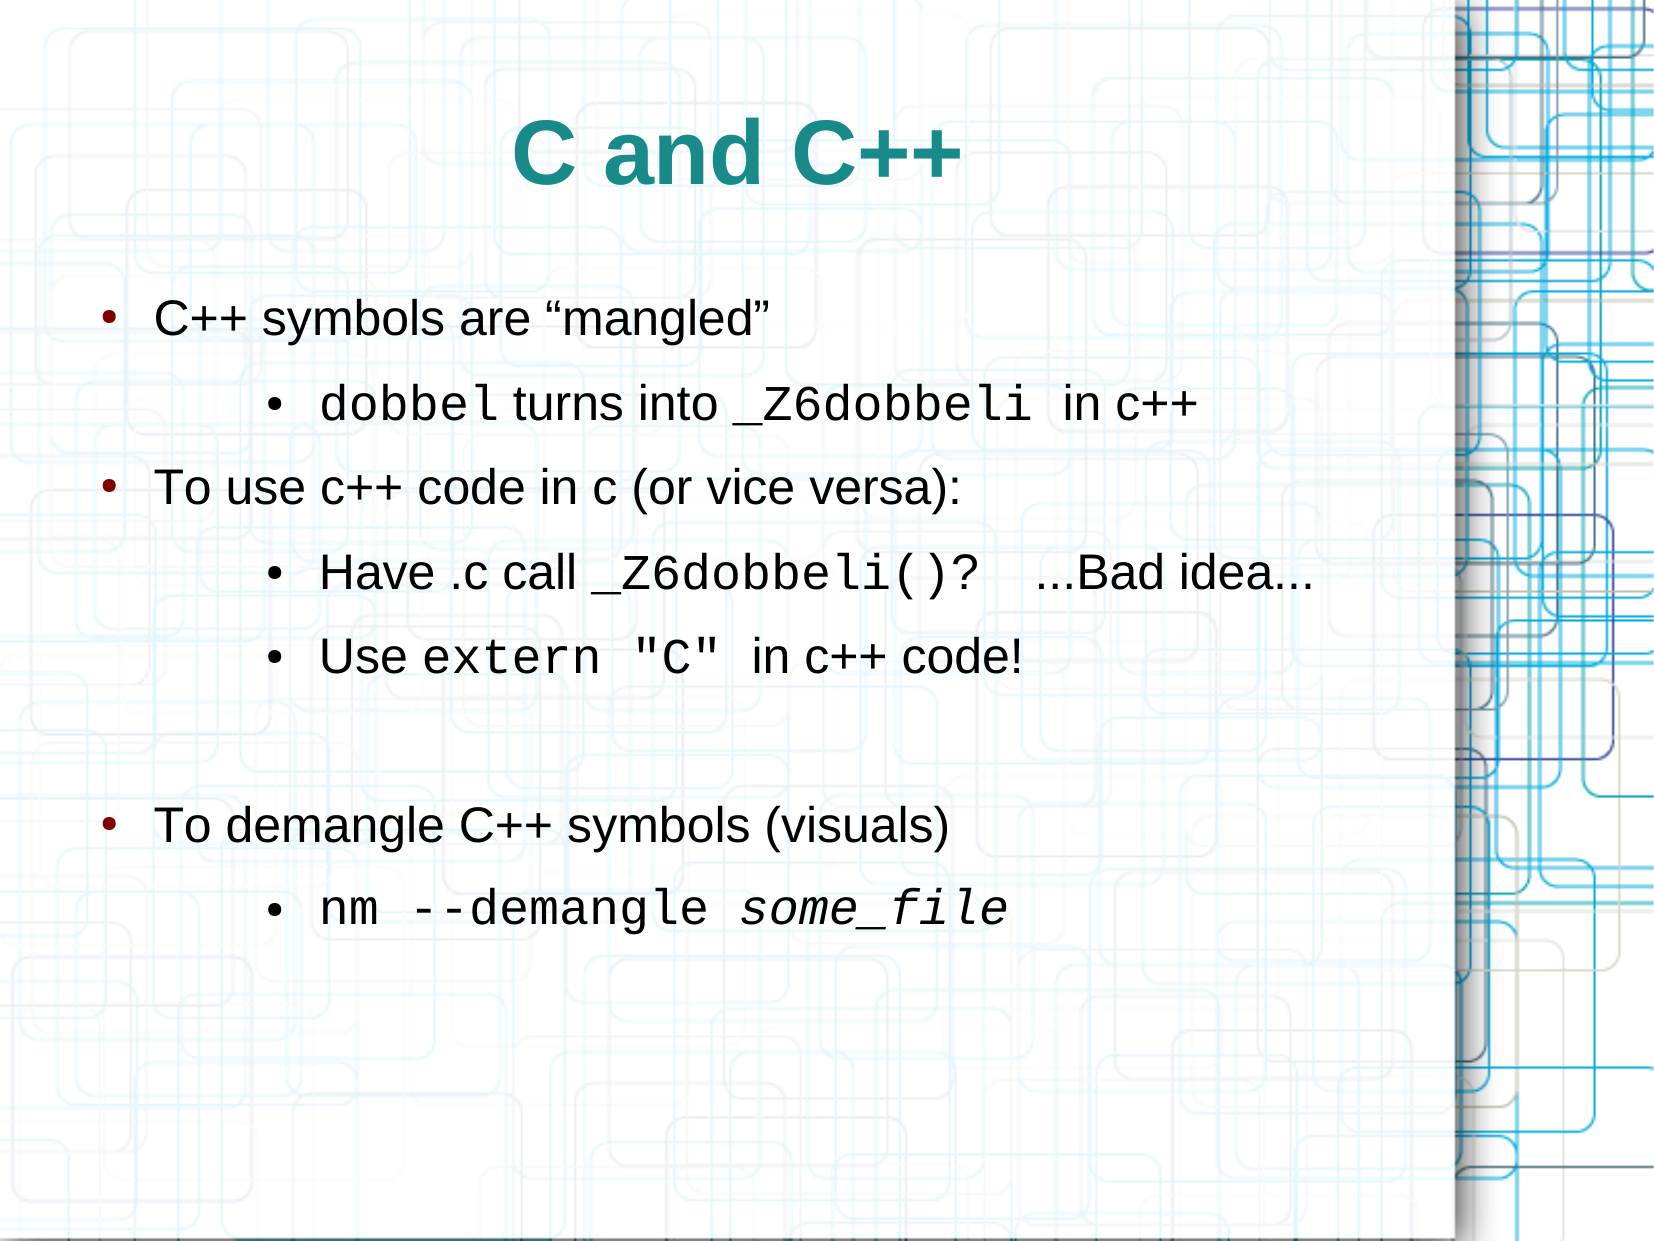

# C and C++
C++ symbols are “mangled”
dobbel turns into _Z6dobbeli in c++
To use c++ code in c (or vice versa):
Have .c call _Z6dobbeli()? ...Bad idea...
Use extern "C" in c++ code!
To demangle C++ symbols (visuals)
nm --demangle some_file